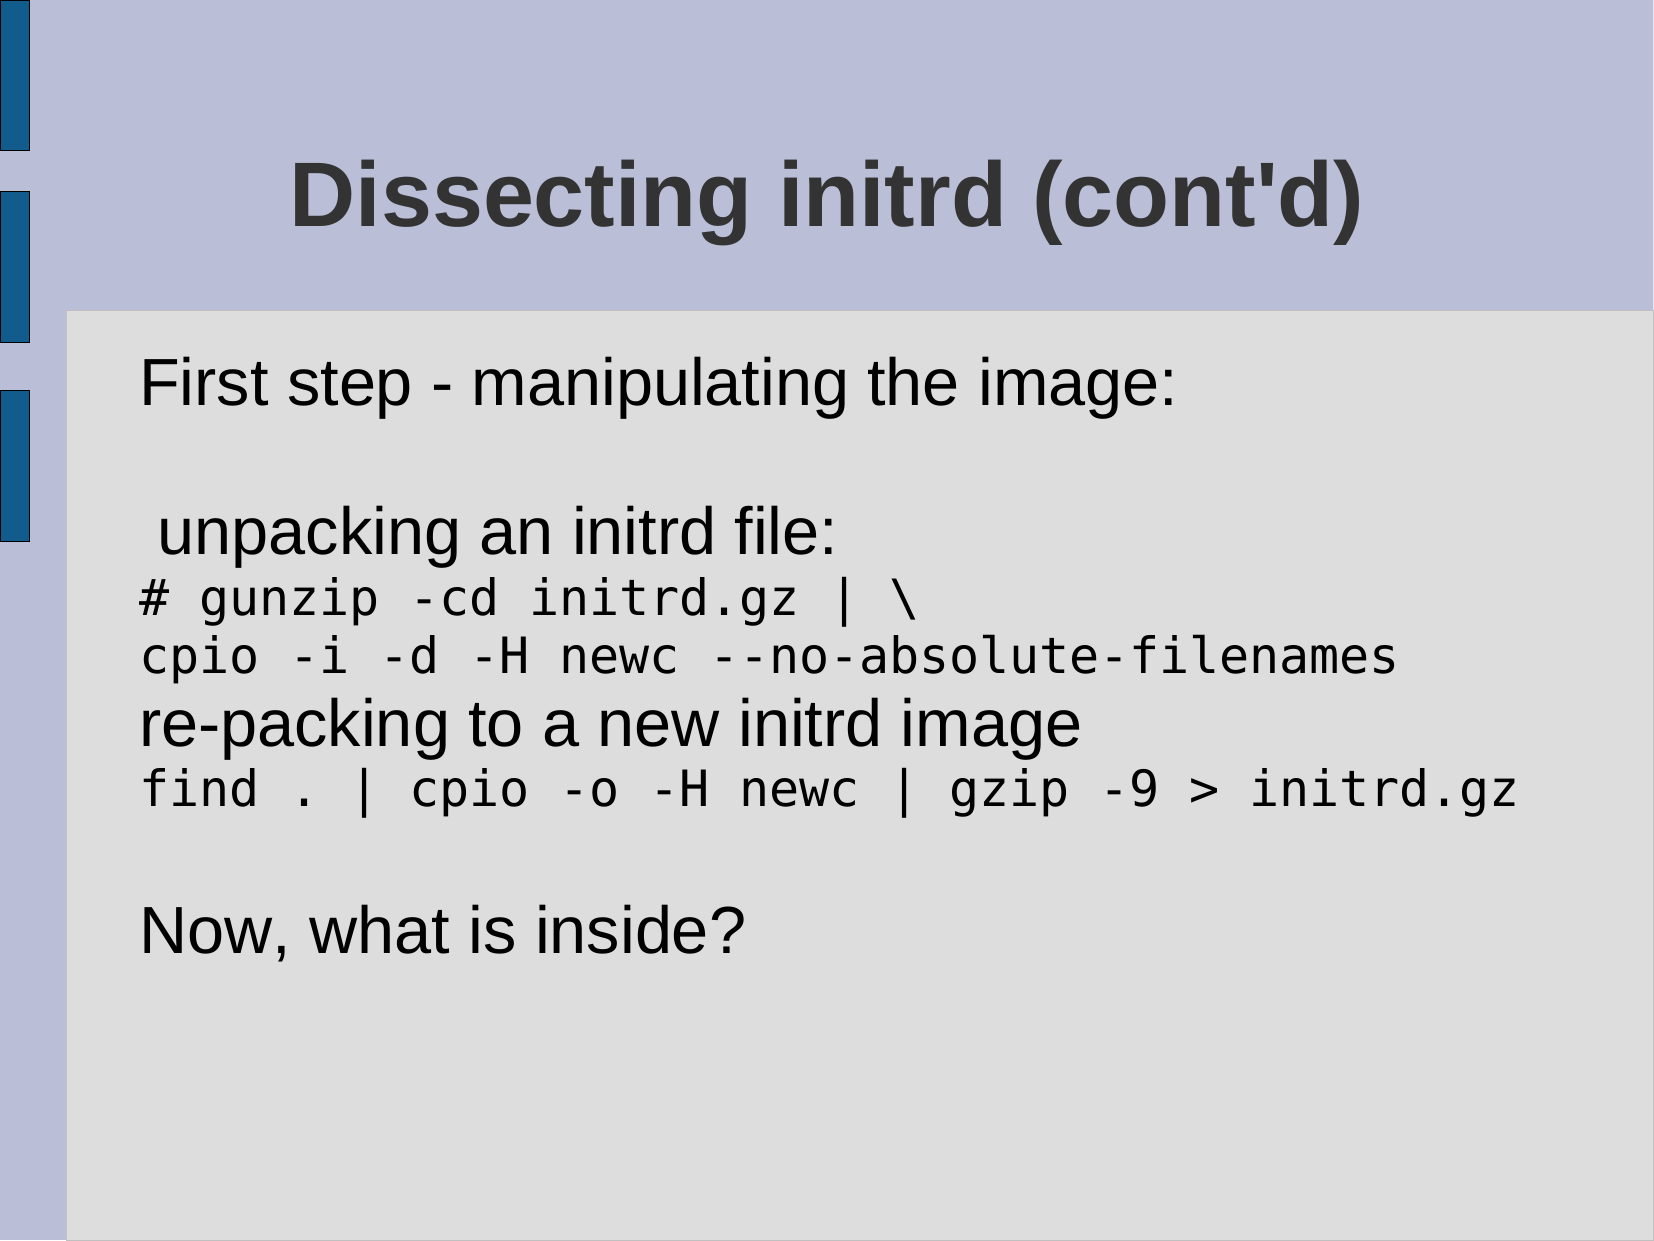

# Dissecting initrd (cont'd)
First step - manipulating the image:
 unpacking an initrd file:
# gunzip -cd initrd.gz | \
cpio -i -d -H newc --no-absolute-filenames
re-packing to a new initrd image
find . | cpio -o -H newc | gzip -9 > initrd.gz
Now, what is inside?